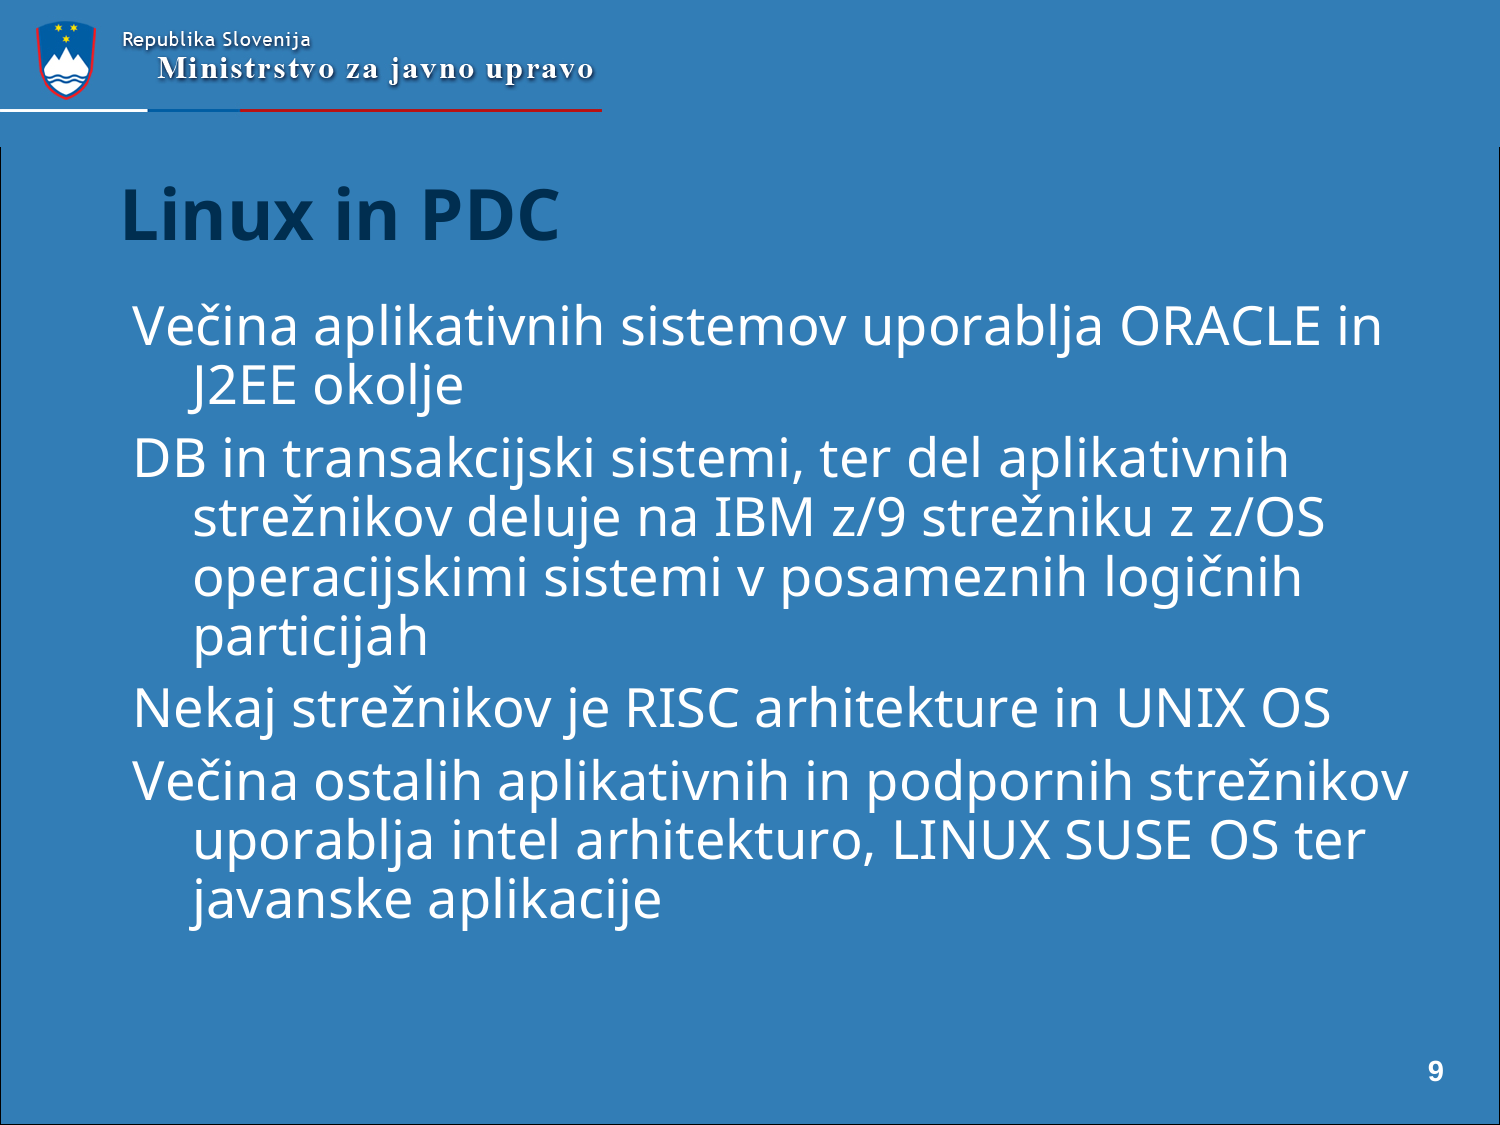

# Linux in PDC
Večina aplikativnih sistemov uporablja ORACLE in J2EE okolje
DB in transakcijski sistemi, ter del aplikativnih strežnikov deluje na IBM z/9 strežniku z z/OS operacijskimi sistemi v posameznih logičnih particijah
Nekaj strežnikov je RISC arhitekture in UNIX OS
Večina ostalih aplikativnih in podpornih strežnikov uporablja intel arhitekturo, LINUX SUSE OS ter javanske aplikacije
9